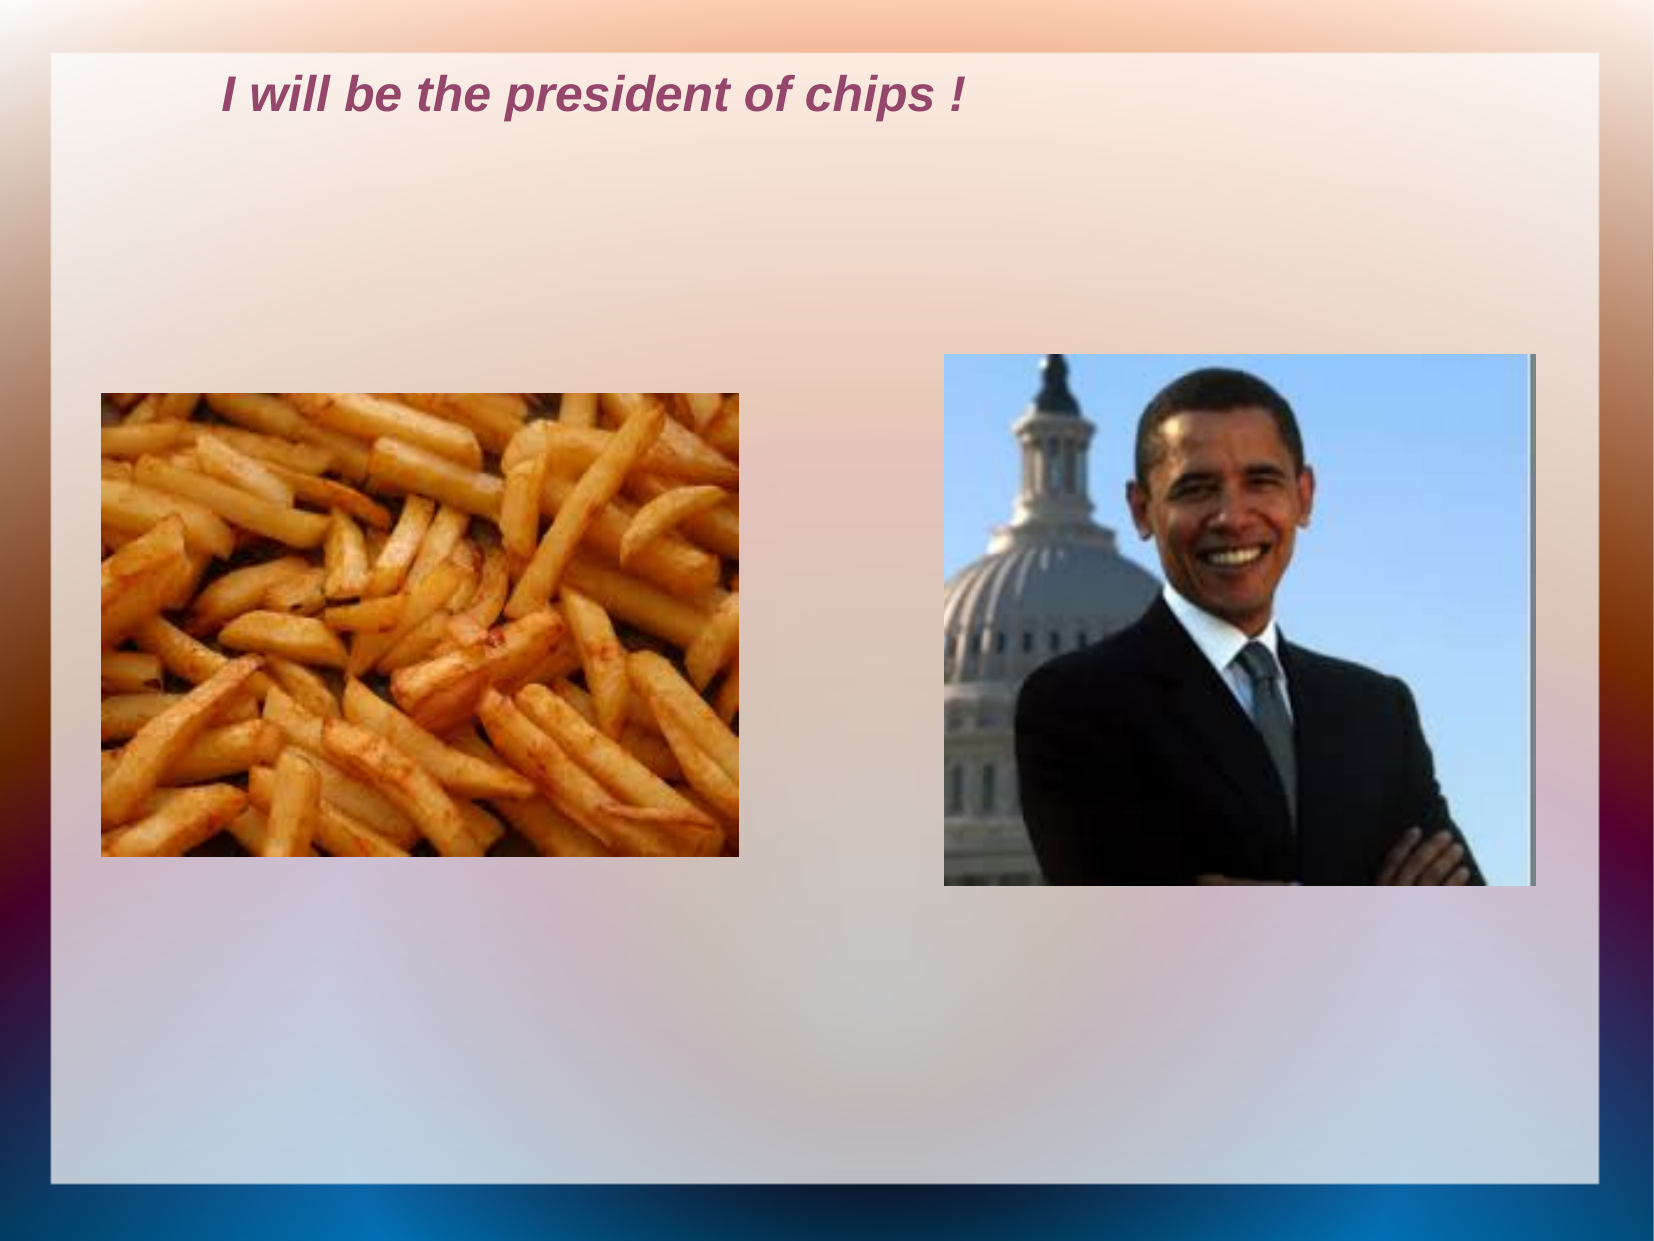

I will be the president of chips !